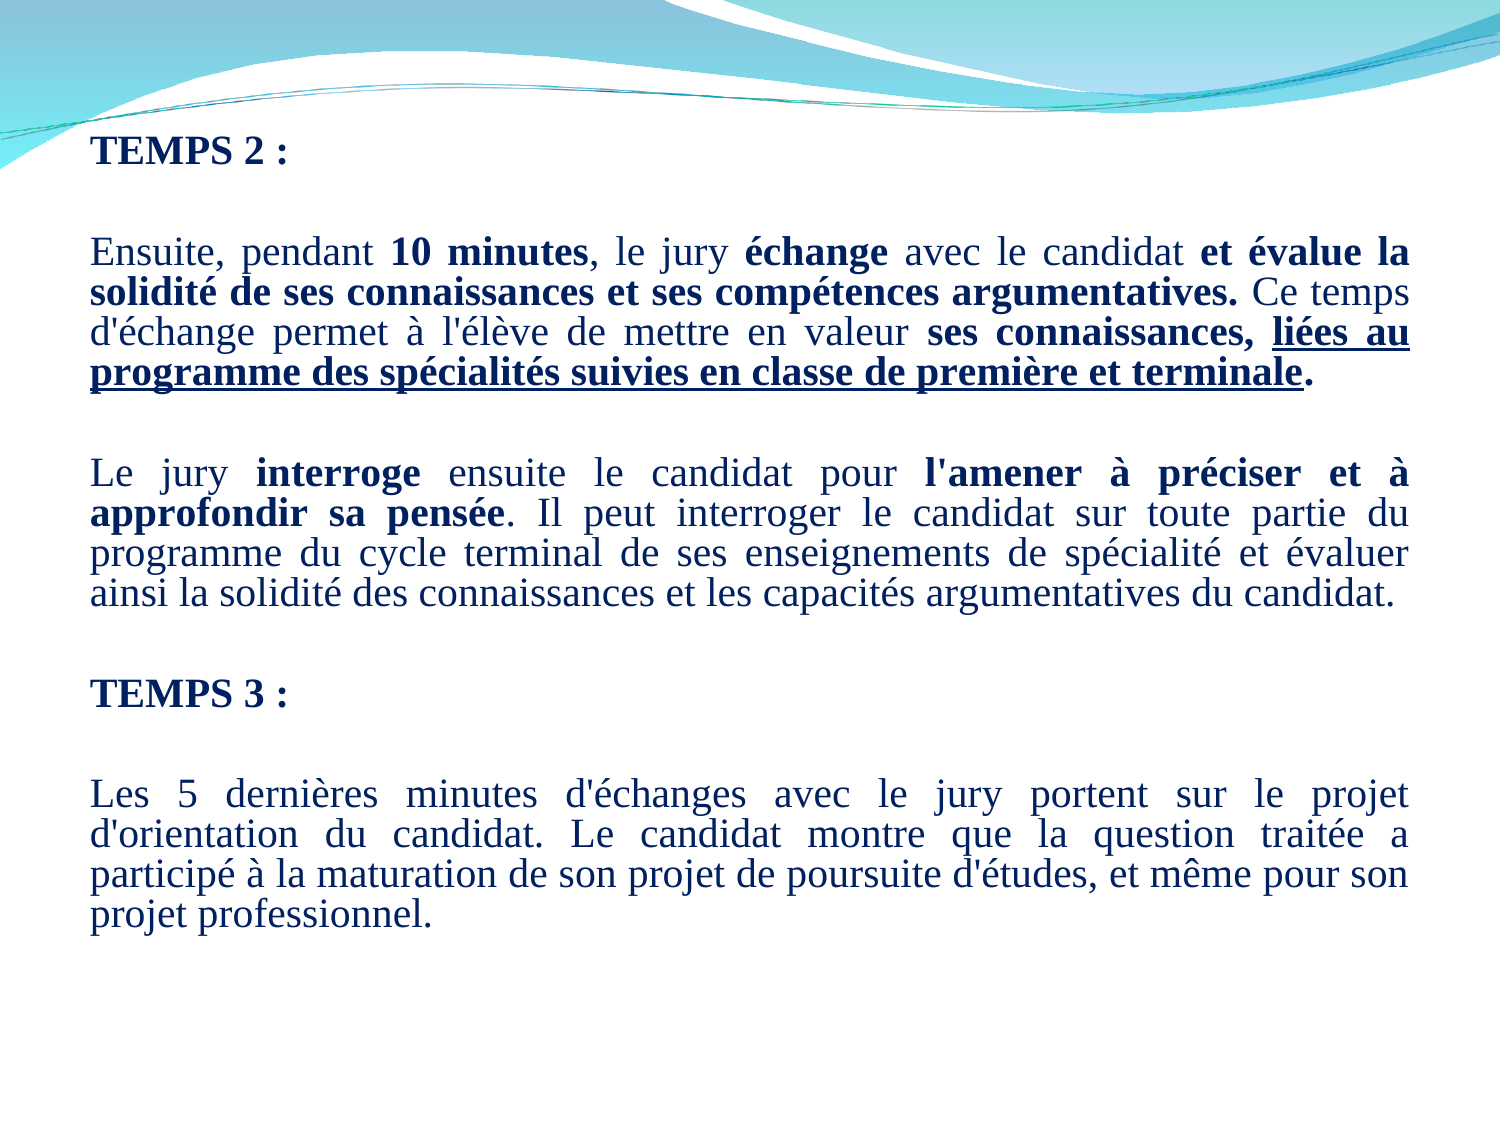

# TEMPS 2 :
Ensuite, pendant 10 minutes, le jury échange avec le candidat et évalue la solidité de ses connaissances et ses compétences argumentatives. Ce temps d'échange permet à l'élève de mettre en valeur ses connaissances, liées au programme des spécialités suivies en classe de première et terminale.
Le jury interroge ensuite le candidat pour l'amener à préciser et à approfondir sa pensée. Il peut interroger le candidat sur toute partie du programme du cycle terminal de ses enseignements de spécialité et évaluer ainsi la solidité des connaissances et les capacités argumentatives du candidat.
TEMPS 3 :
Les 5 dernières minutes d'échanges avec le jury portent sur le projet d'orientation du candidat. Le candidat montre que la question traitée a participé à la maturation de son projet de poursuite d'études, et même pour son projet professionnel.